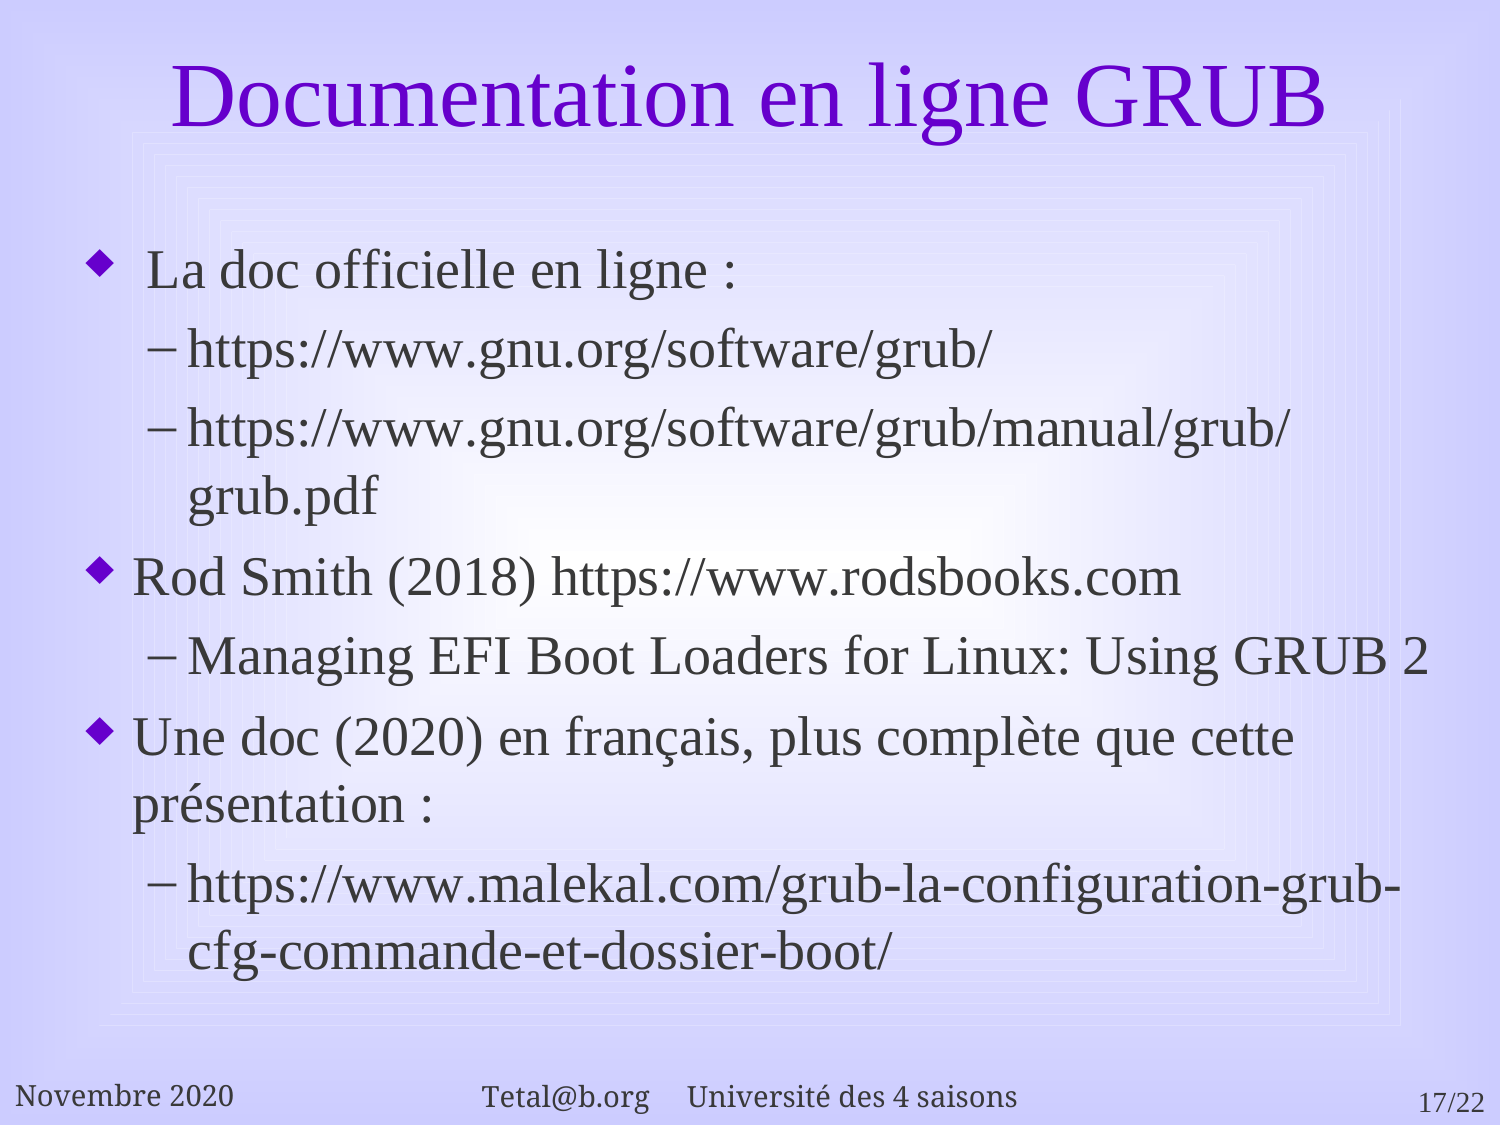

# Documentation en ligne GRUB
 La doc officielle en ligne :
https://www.gnu.org/software/grub/
https://www.gnu.org/software/grub/manual/grub/grub.pdf
Rod Smith (2018) https://www.rodsbooks.com
Managing EFI Boot Loaders for Linux: Using GRUB 2
Une doc (2020) en français, plus complète que cette présentation :
https://www.malekal.com/grub-la-configuration-grub-cfg-commande-et-dossier-boot/
Novembre 2020
Tetal@b.org Université des 4 saisons
17